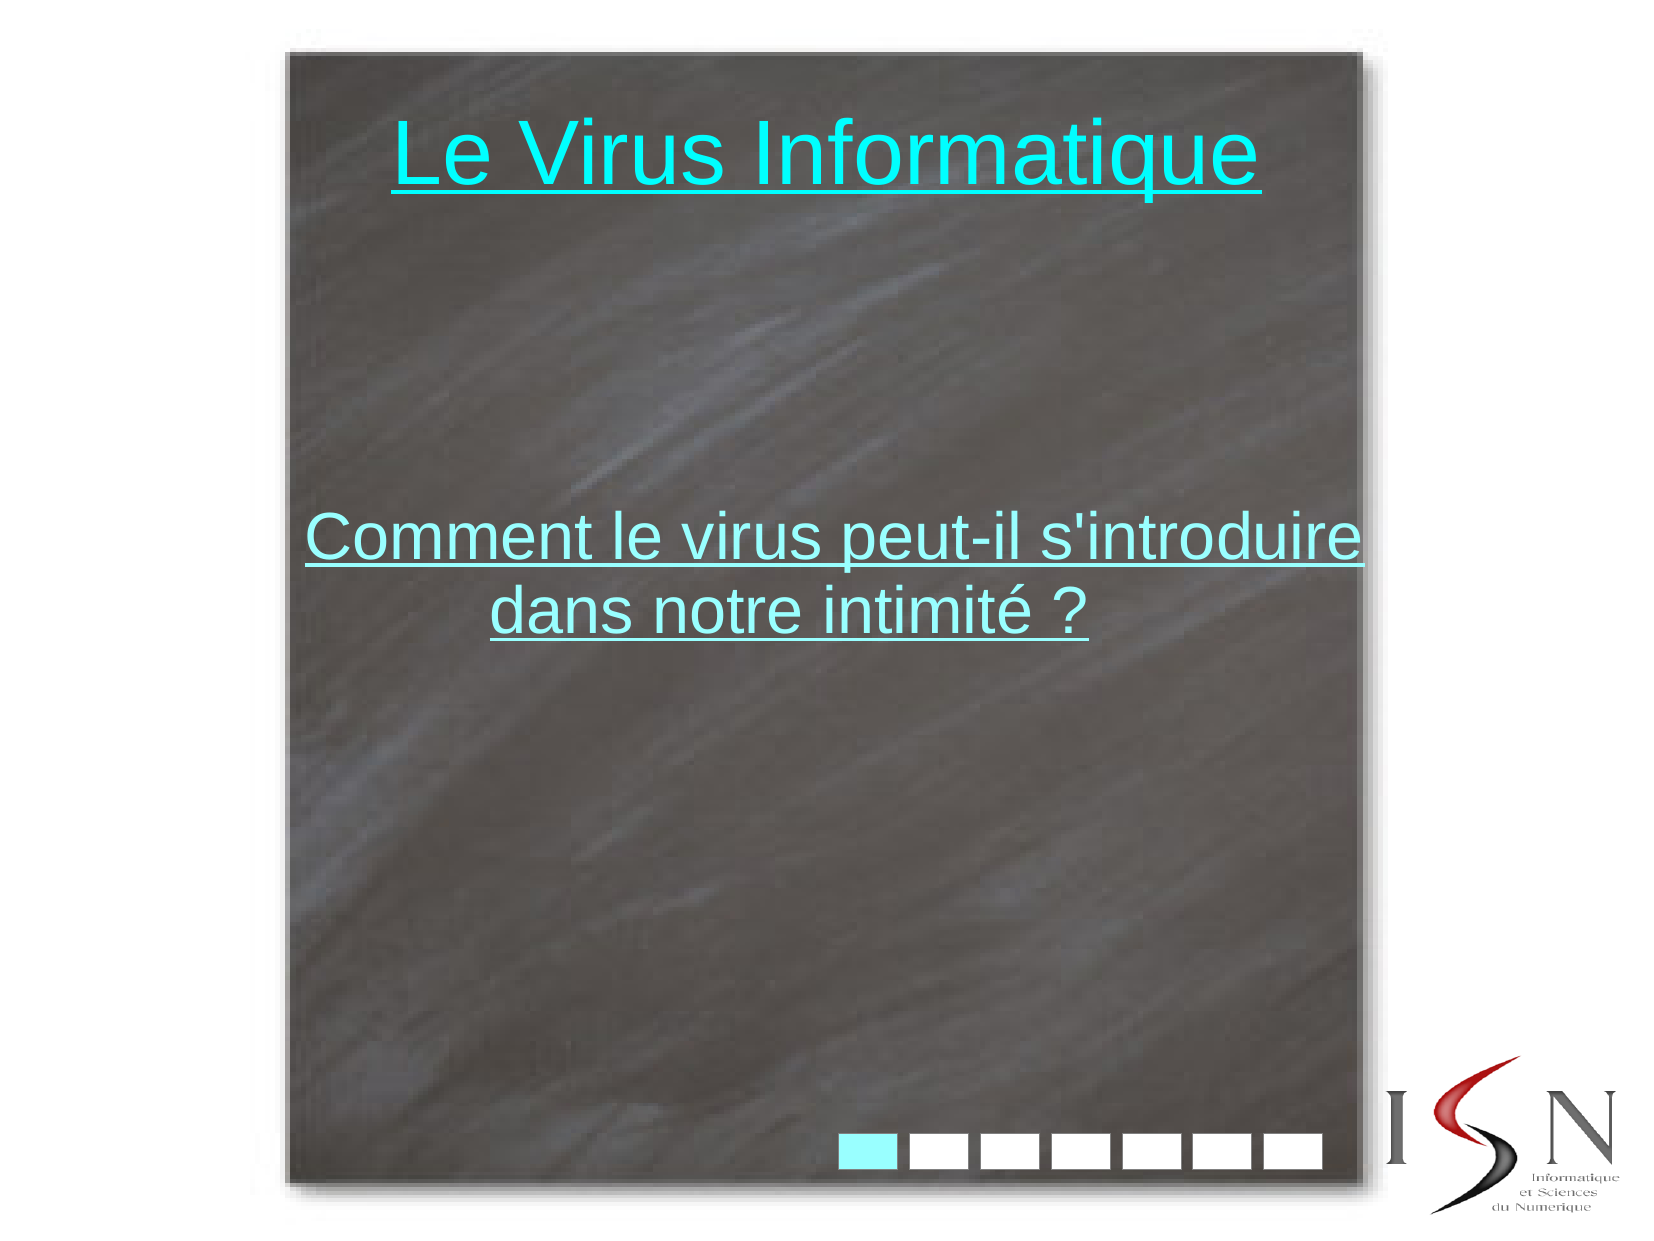

# Le Virus Informatique
 Comment le virus peut-il s'introduire dans notre intimité ?